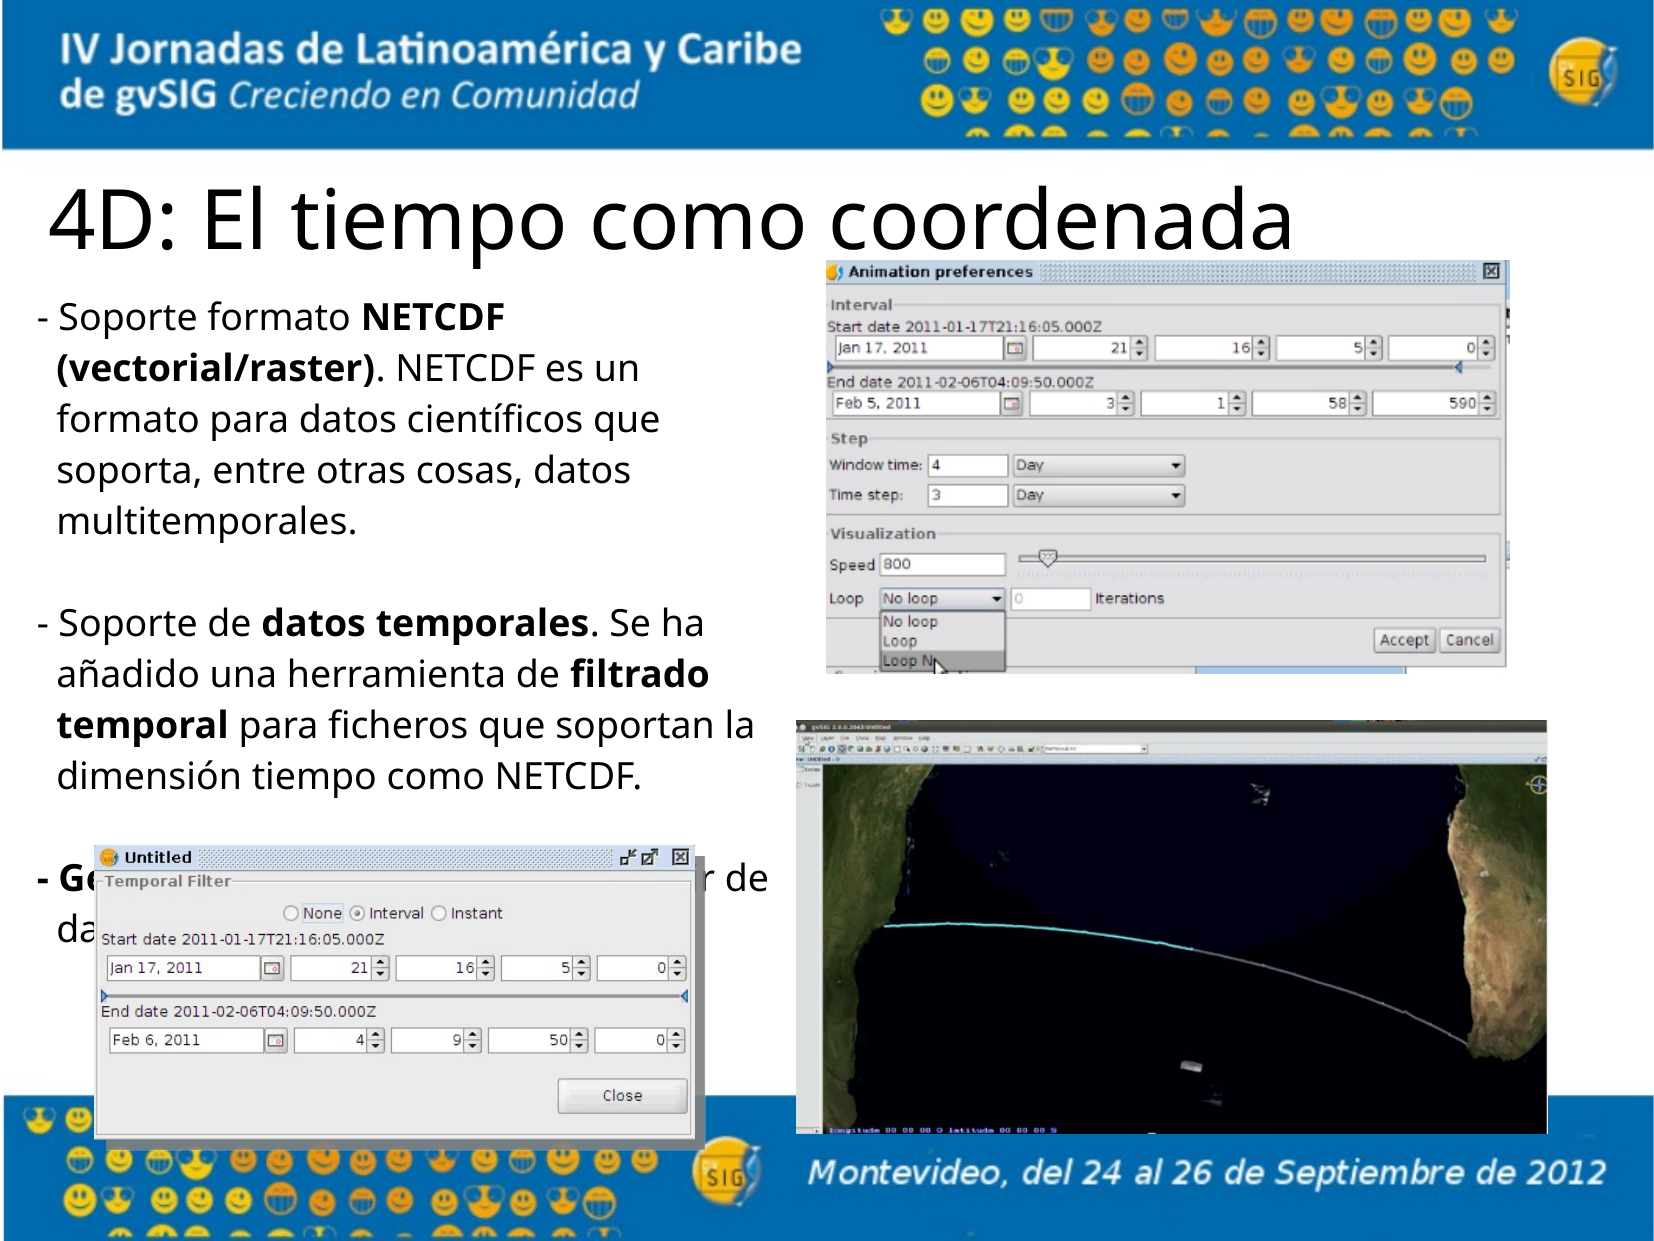

# 4D: El tiempo como coordenada
- Soporte formato NETCDF
 (vectorial/raster). NETCDF es un
 formato para datos científicos que
 soporta, entre otras cosas, datos
 multitemporales.
- Soporte de datos temporales. Se ha
 añadido una herramienta de filtrado
 temporal para ficheros que soportan la
 dimensión tiempo como NETCDF.
- Generación de animaciones a partir de
 datos temporales (vectoriales).